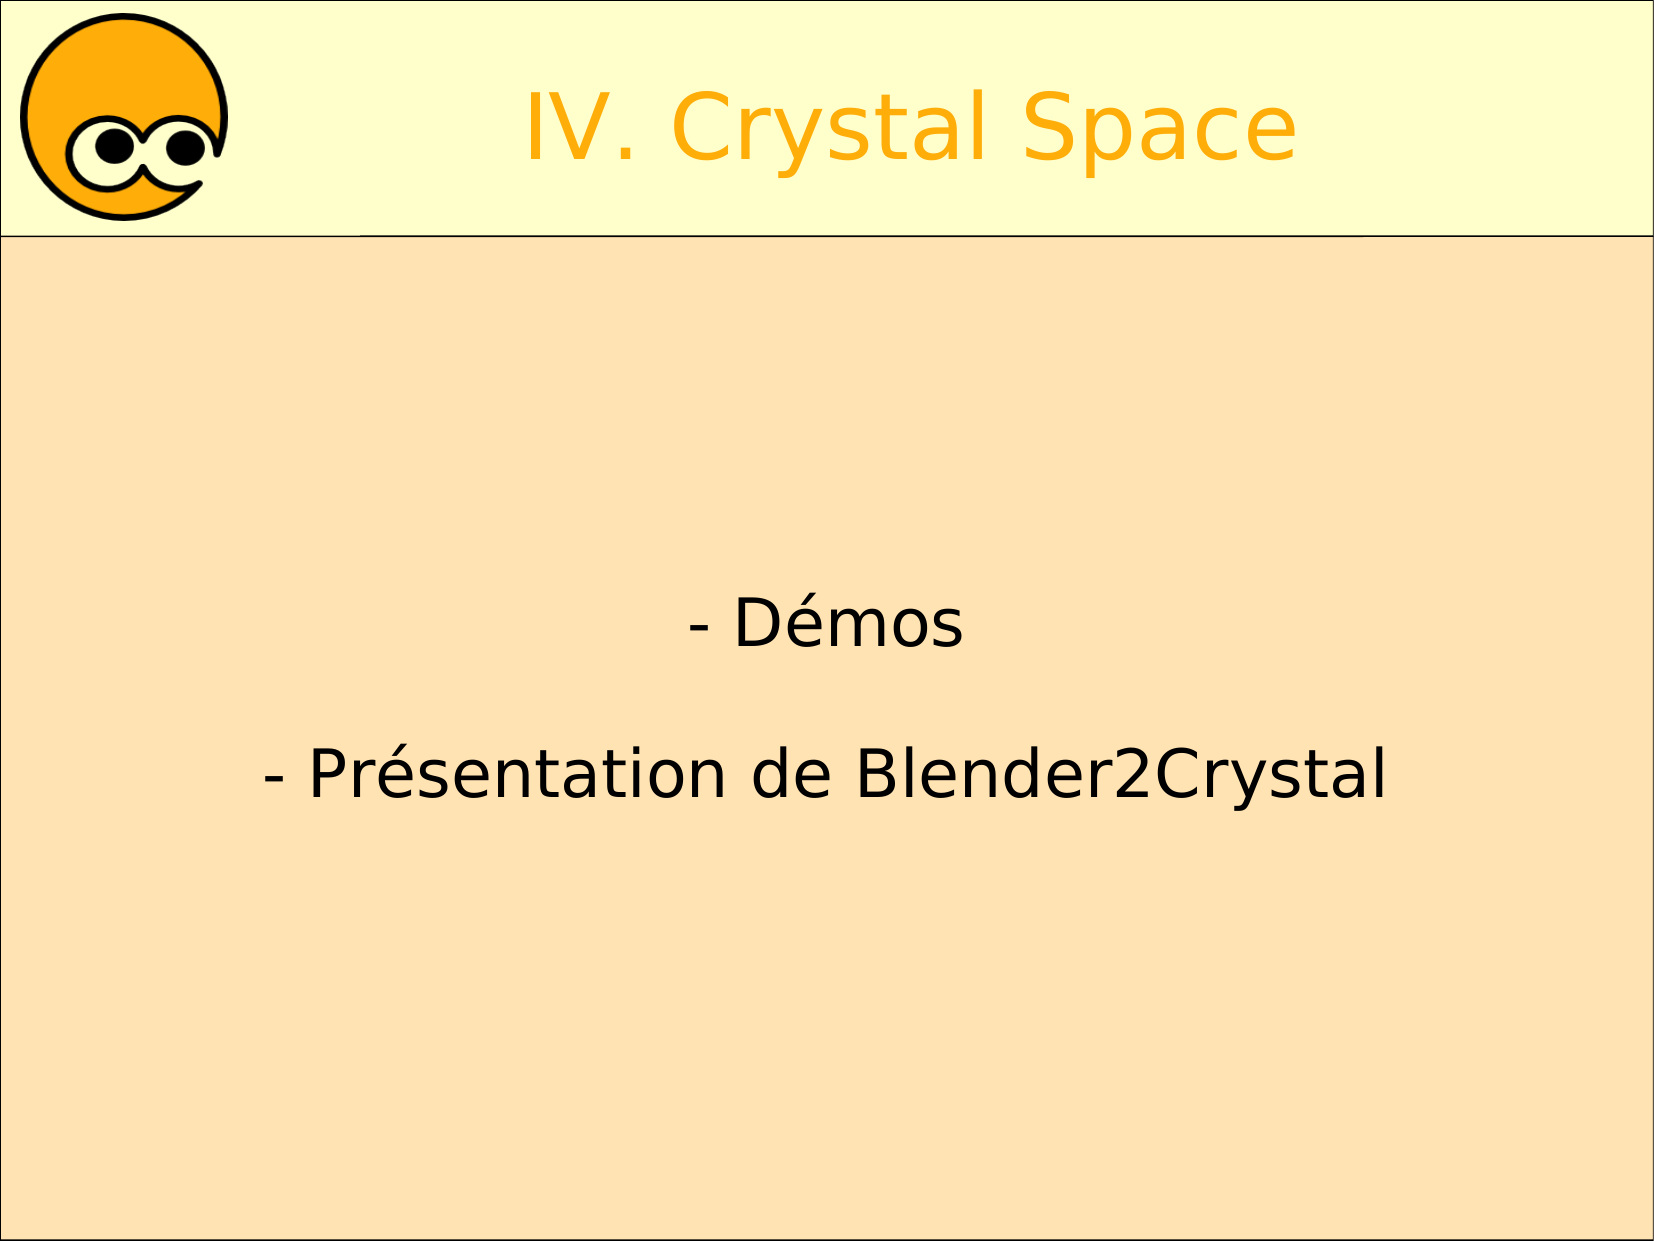

# IV. Crystal Space
- Démos
- Présentation de Blender2Crystal